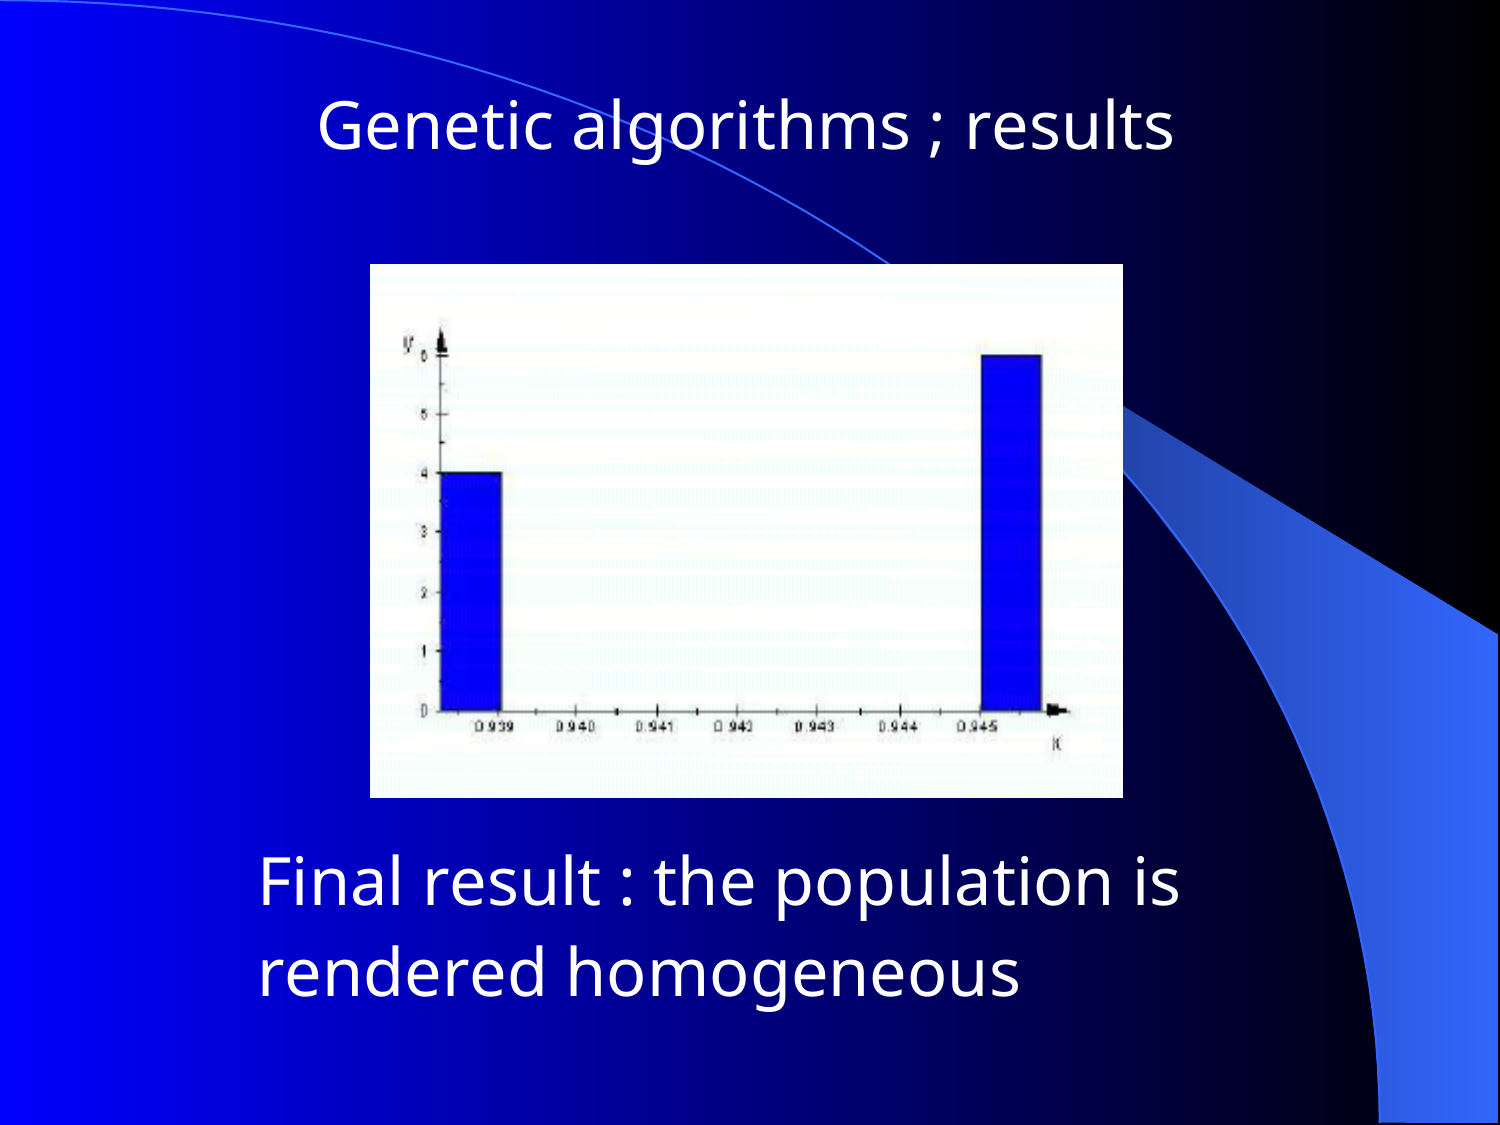

Genetic algorithms ; results
Final result : the population is
rendered homogeneous